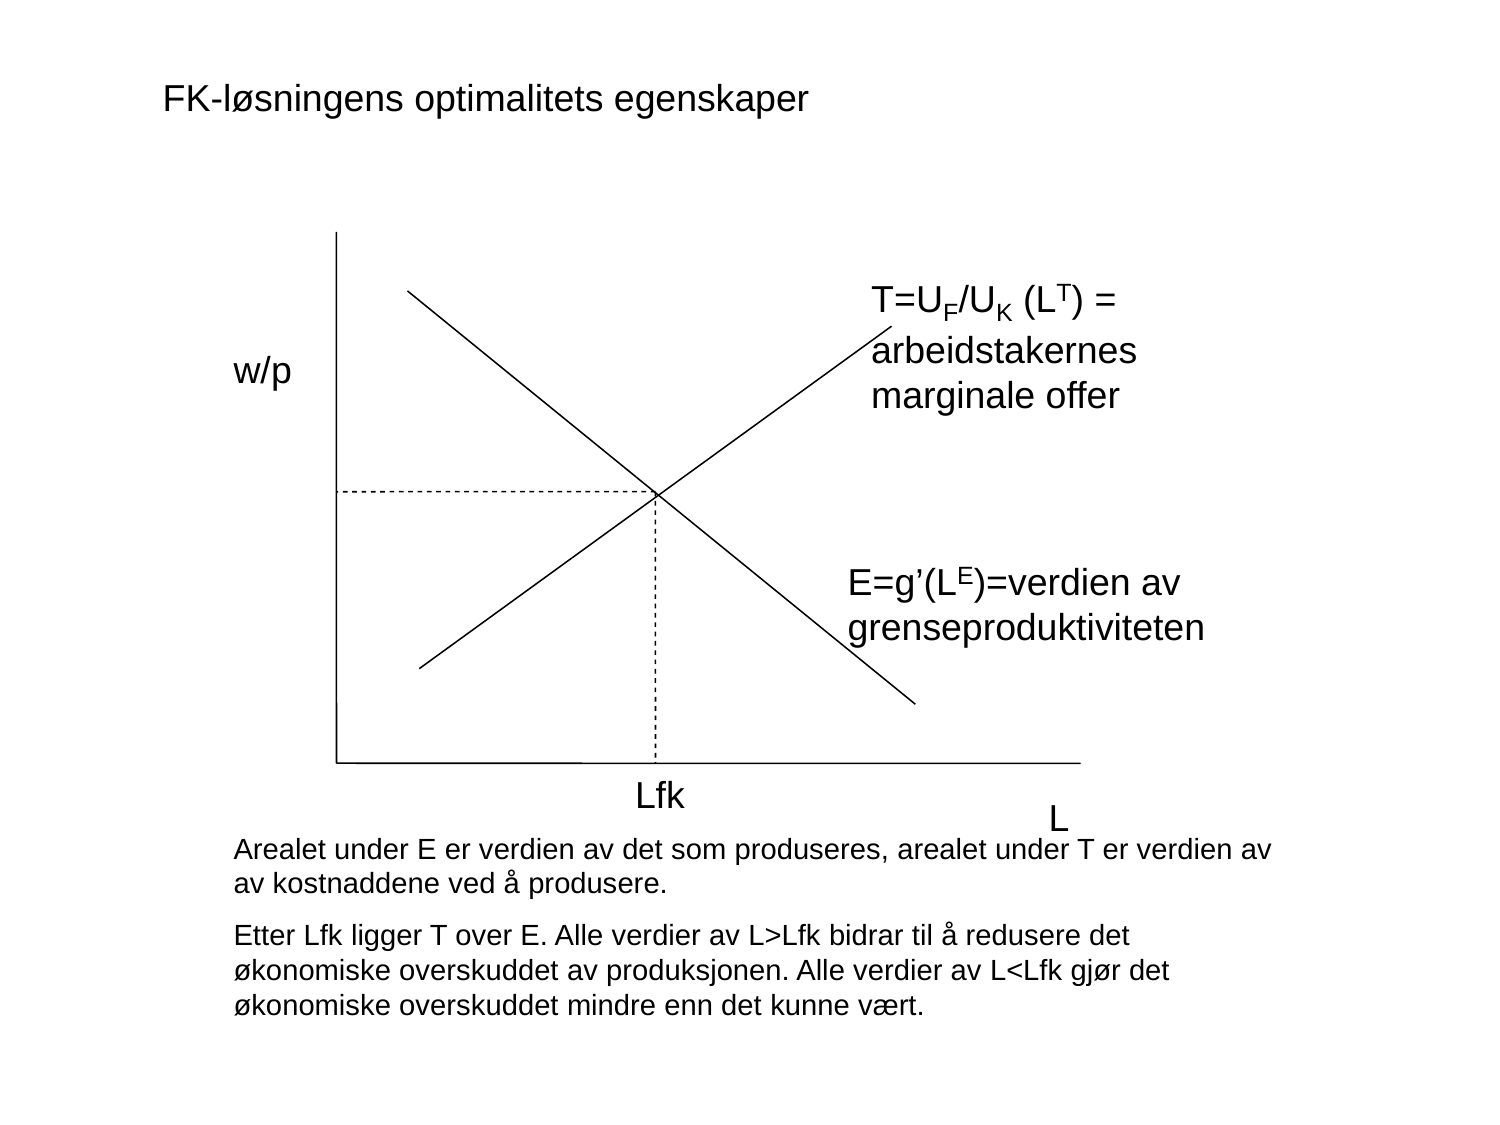

FK-løsningens optimalitets egenskaper
T=UF/UK (LT) = arbeidstakernes marginale offer
w/p
E=g’(LE)=verdien av grenseproduktiviteten
Lfk
L
Arealet under E er verdien av det som produseres, arealet under T er verdien av av kostnaddene ved å produsere.
Etter Lfk ligger T over E. Alle verdier av L>Lfk bidrar til å redusere det økonomiske overskuddet av produksjonen. Alle verdier av L<Lfk gjør det økonomiske overskuddet mindre enn det kunne vært.